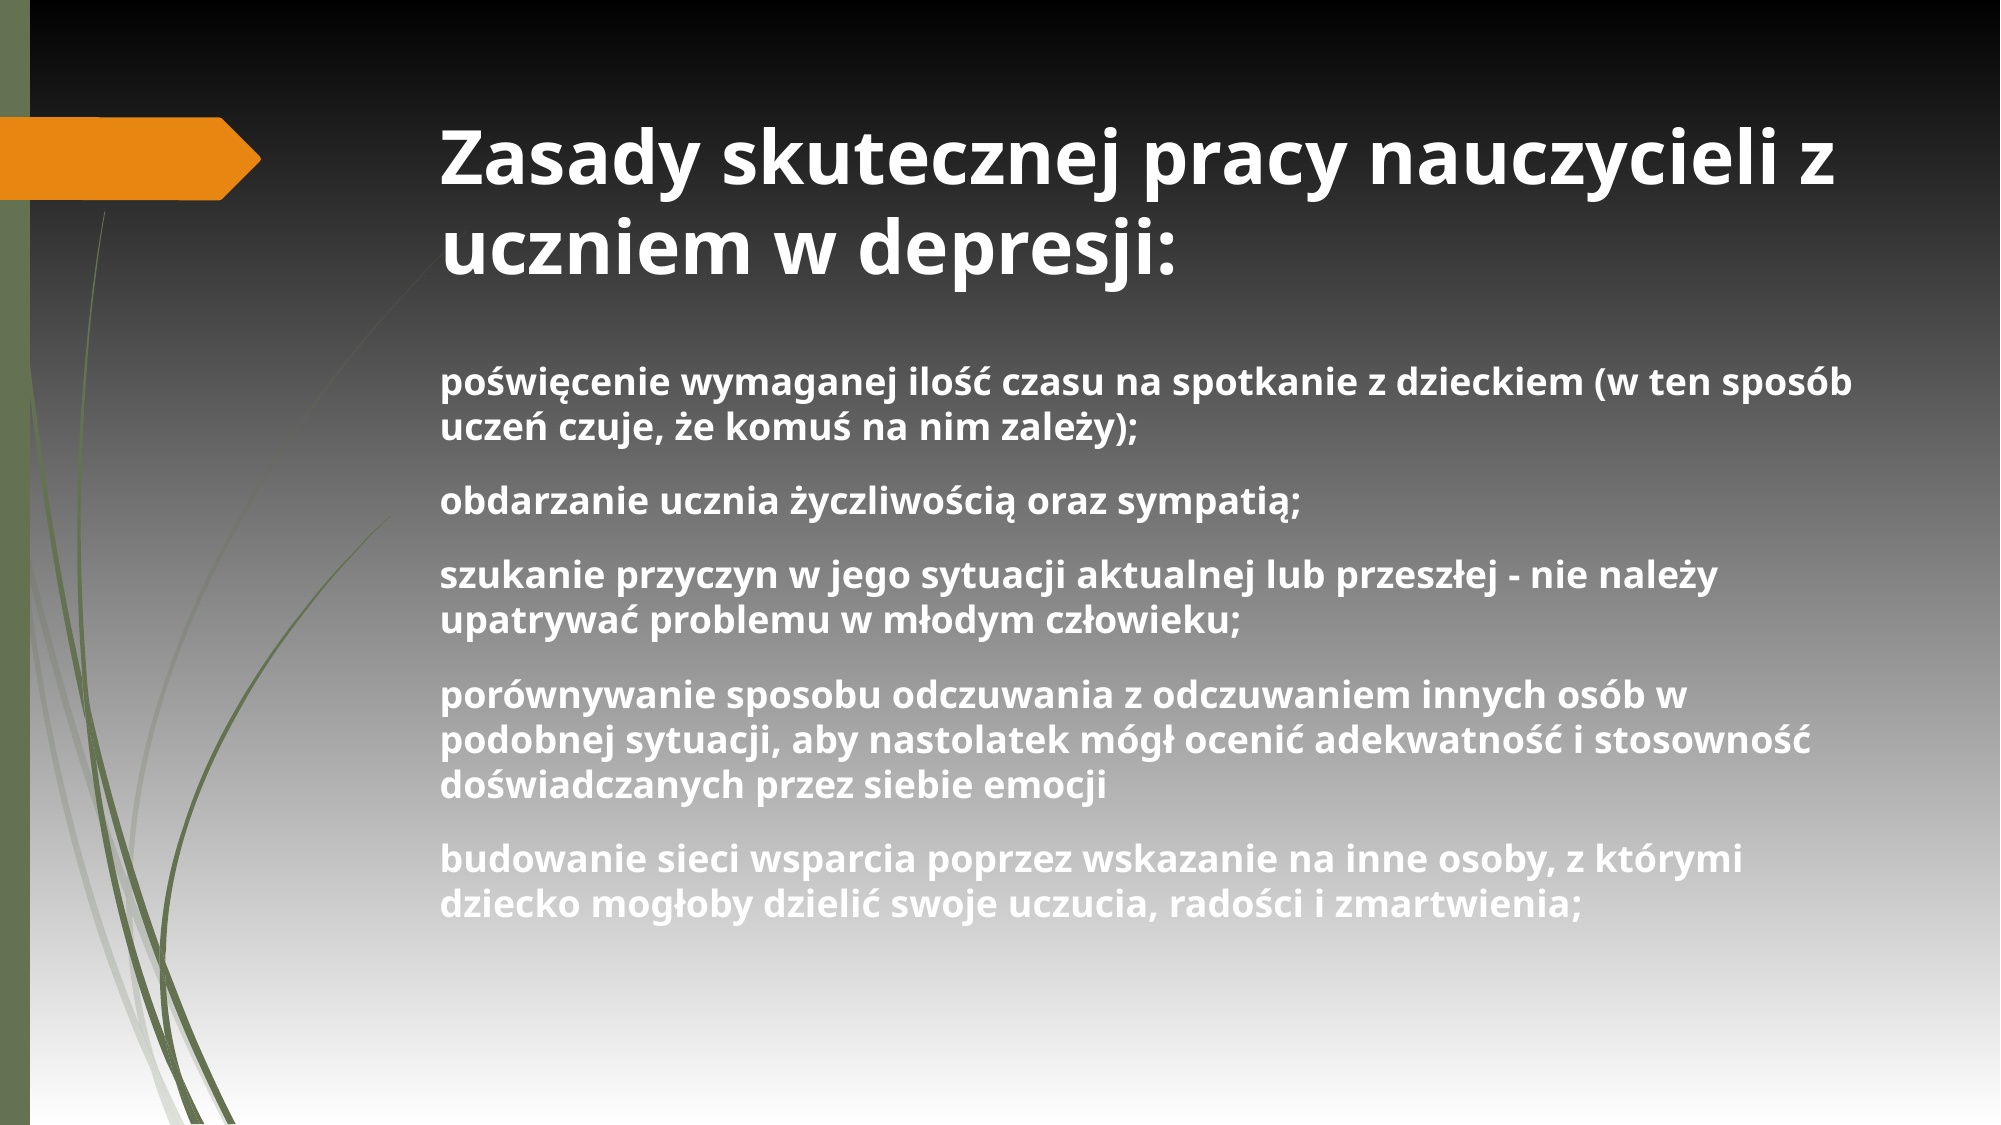

# Zasady skutecznej pracy nauczycieli z uczniem w depresji:
poświęcenie wymaganej ilość czasu na spotkanie z dzieckiem (w ten sposób uczeń czuje, że komuś na nim zależy);
obdarzanie ucznia życzliwością oraz sympatią;
szukanie przyczyn w jego sytuacji aktualnej lub przeszłej - nie należy upatrywać problemu w młodym człowieku;
porównywanie sposobu odczuwania z odczuwaniem innych osób w podobnej sytuacji, aby nastolatek mógł ocenić adekwatność i stosowność doświadczanych przez siebie emocji
budowanie sieci wsparcia poprzez wskazanie na inne osoby, z którymi dziecko mogłoby dzielić swoje uczucia, radości i zmartwienia;